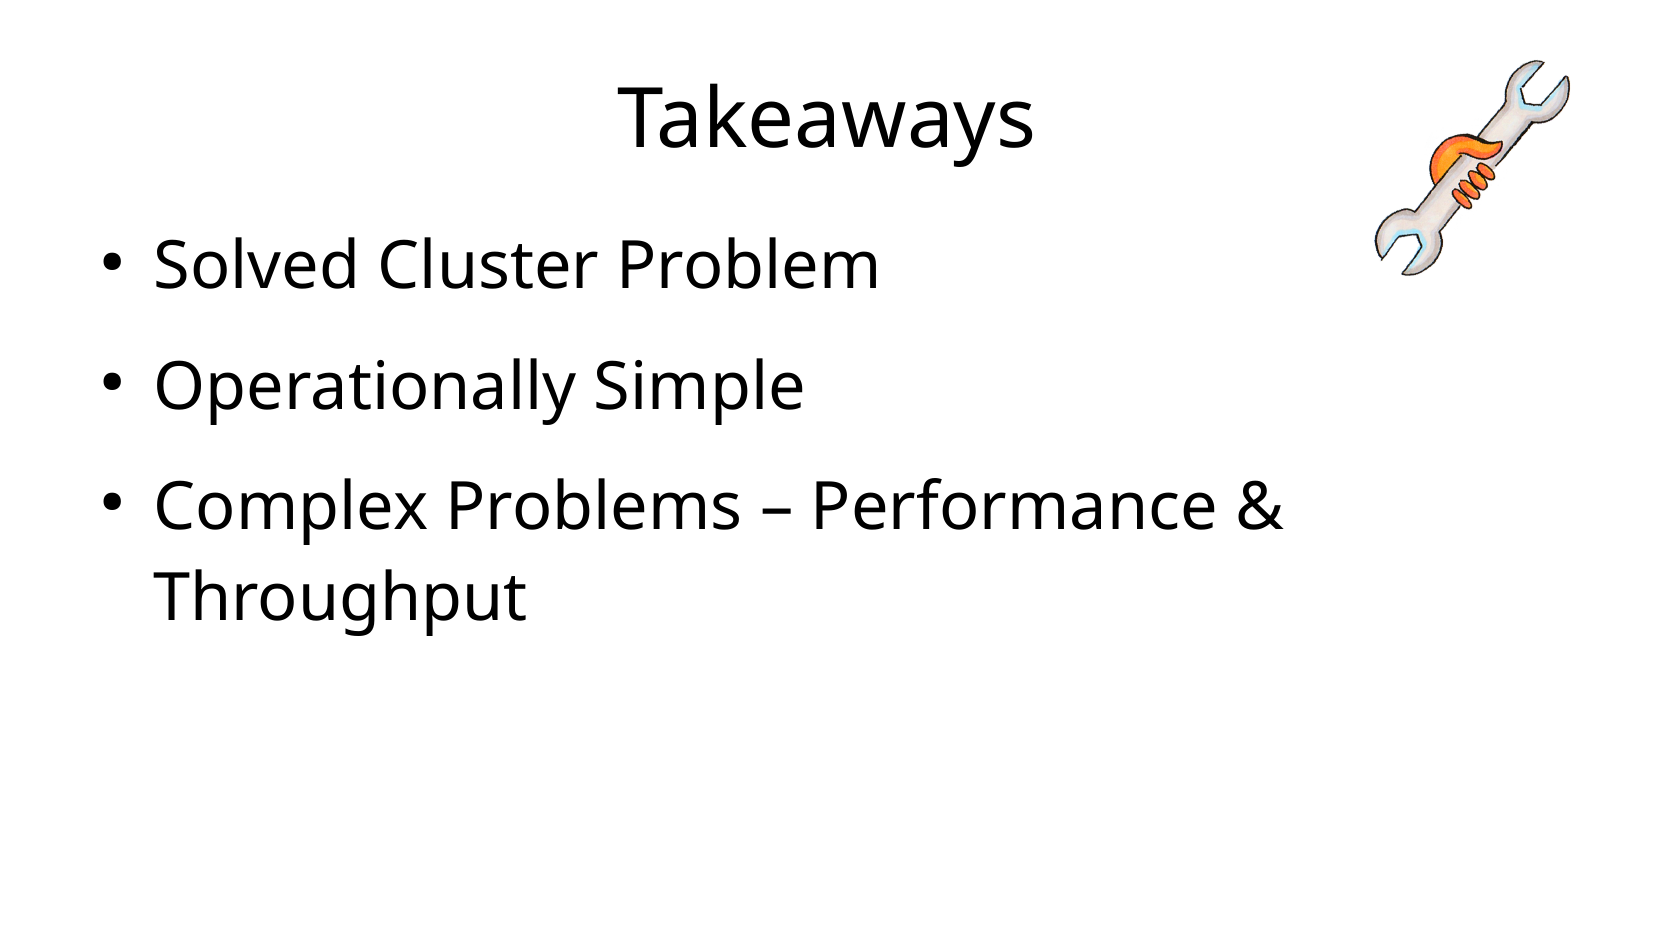

Takeaways
# Solved Cluster Problem
Operationally Simple
Complex Problems – Performance & Throughput